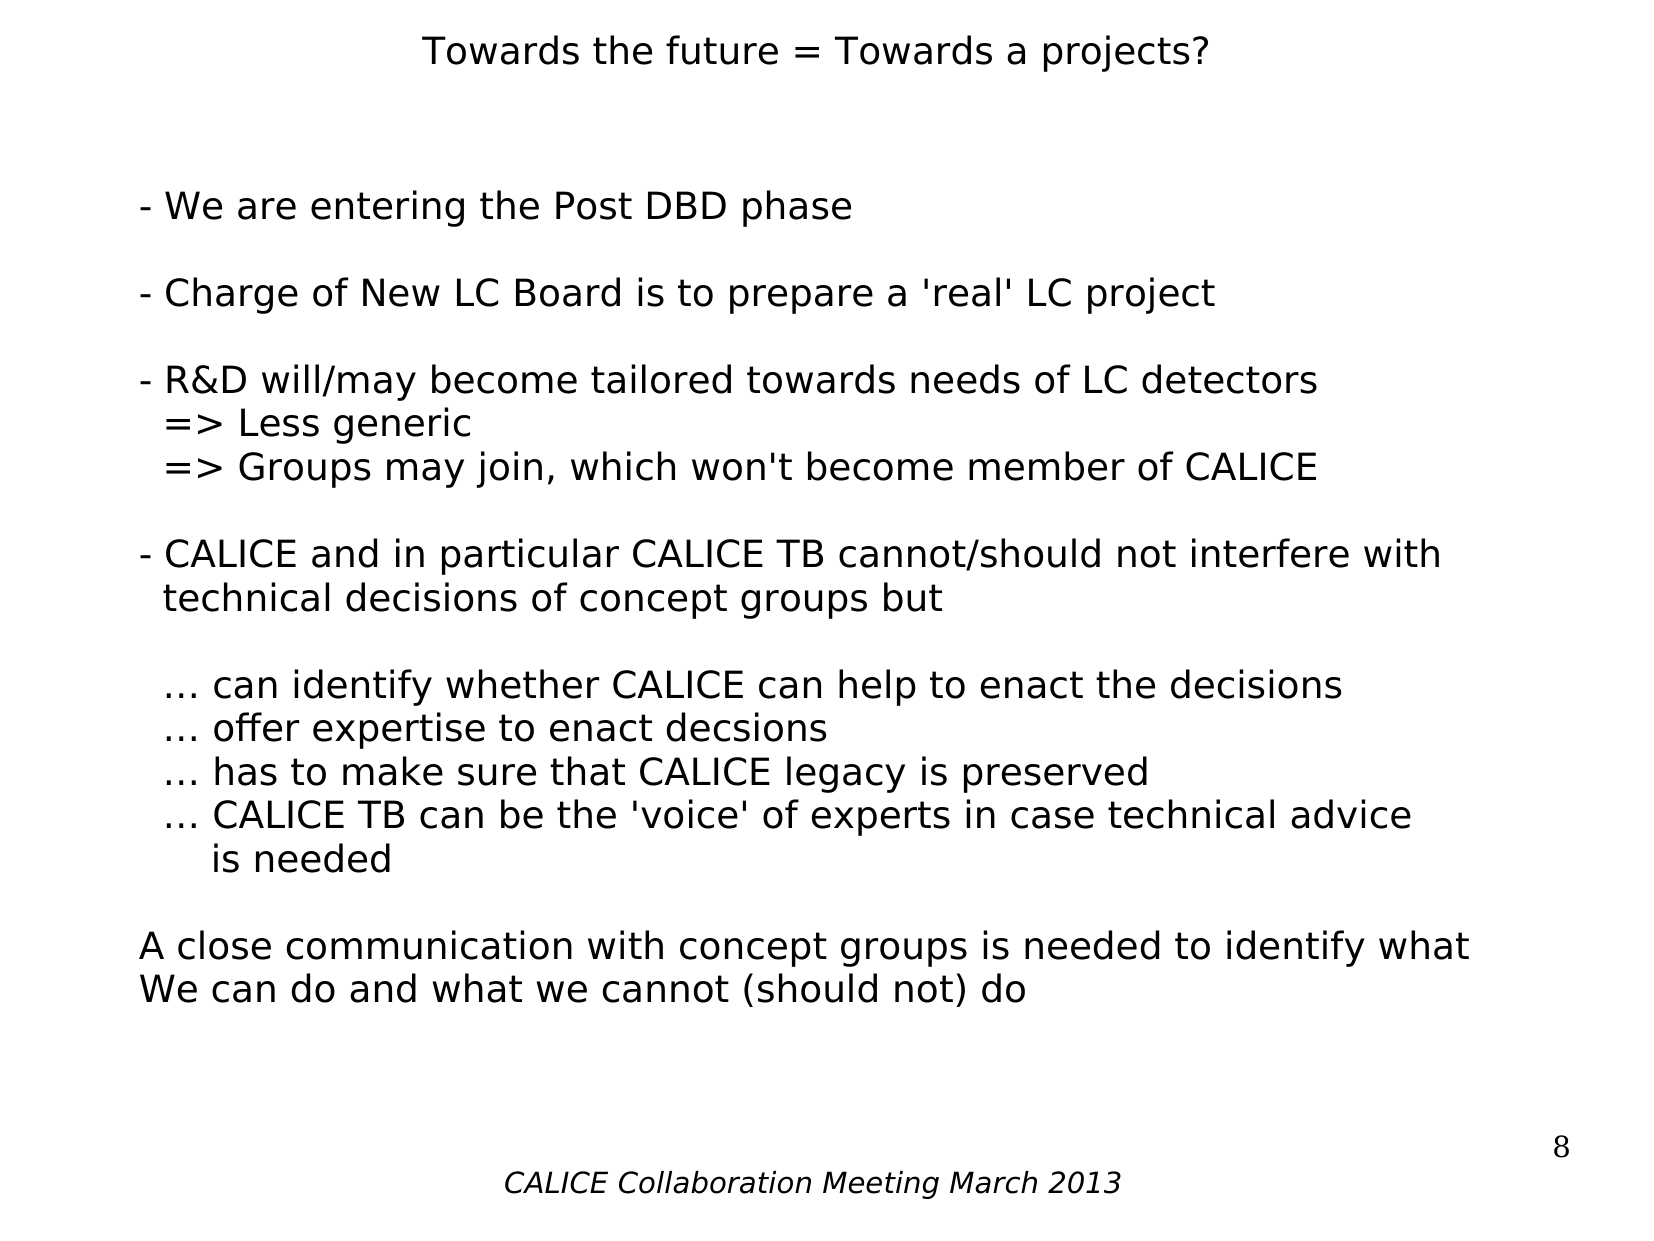

Towards the future = Towards a projects?
- We are entering the Post DBD phase
- Charge of New LC Board is to prepare a 'real' LC project
- R&D will/may become tailored towards needs of LC detectors
 => Less generic
 => Groups may join, which won't become member of CALICE
- CALICE and in particular CALICE TB cannot/should not interfere with
 technical decisions of concept groups but
 … can identify whether CALICE can help to enact the decisions
 … offer expertise to enact decsions
 … has to make sure that CALICE legacy is preserved
 … CALICE TB can be the 'voice' of experts in case technical advice
 is needed
A close communication with concept groups is needed to identify what
We can do and what we cannot (should not) do
8